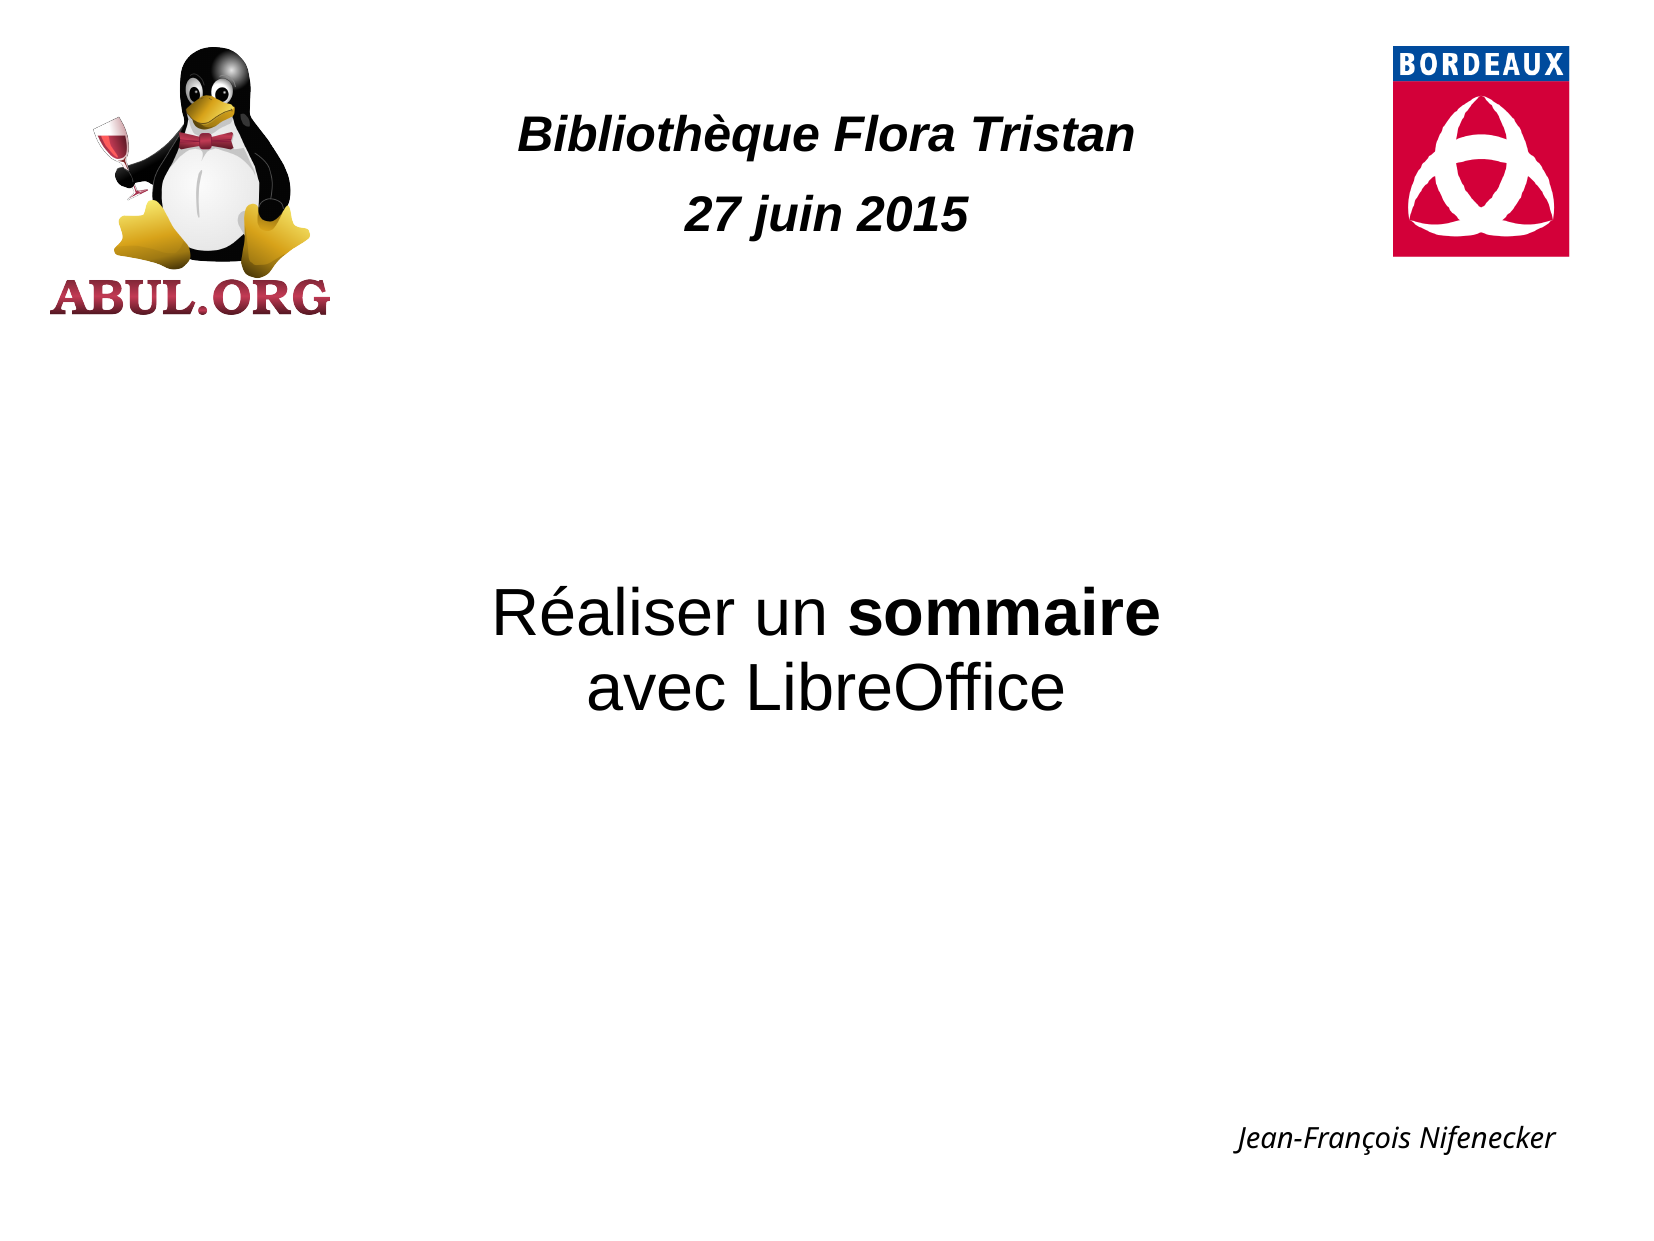

Bibliothèque Flora Tristan
27 juin 2015
# Réaliser un sommaire
avec LibreOffice
Jean-François Nifenecker